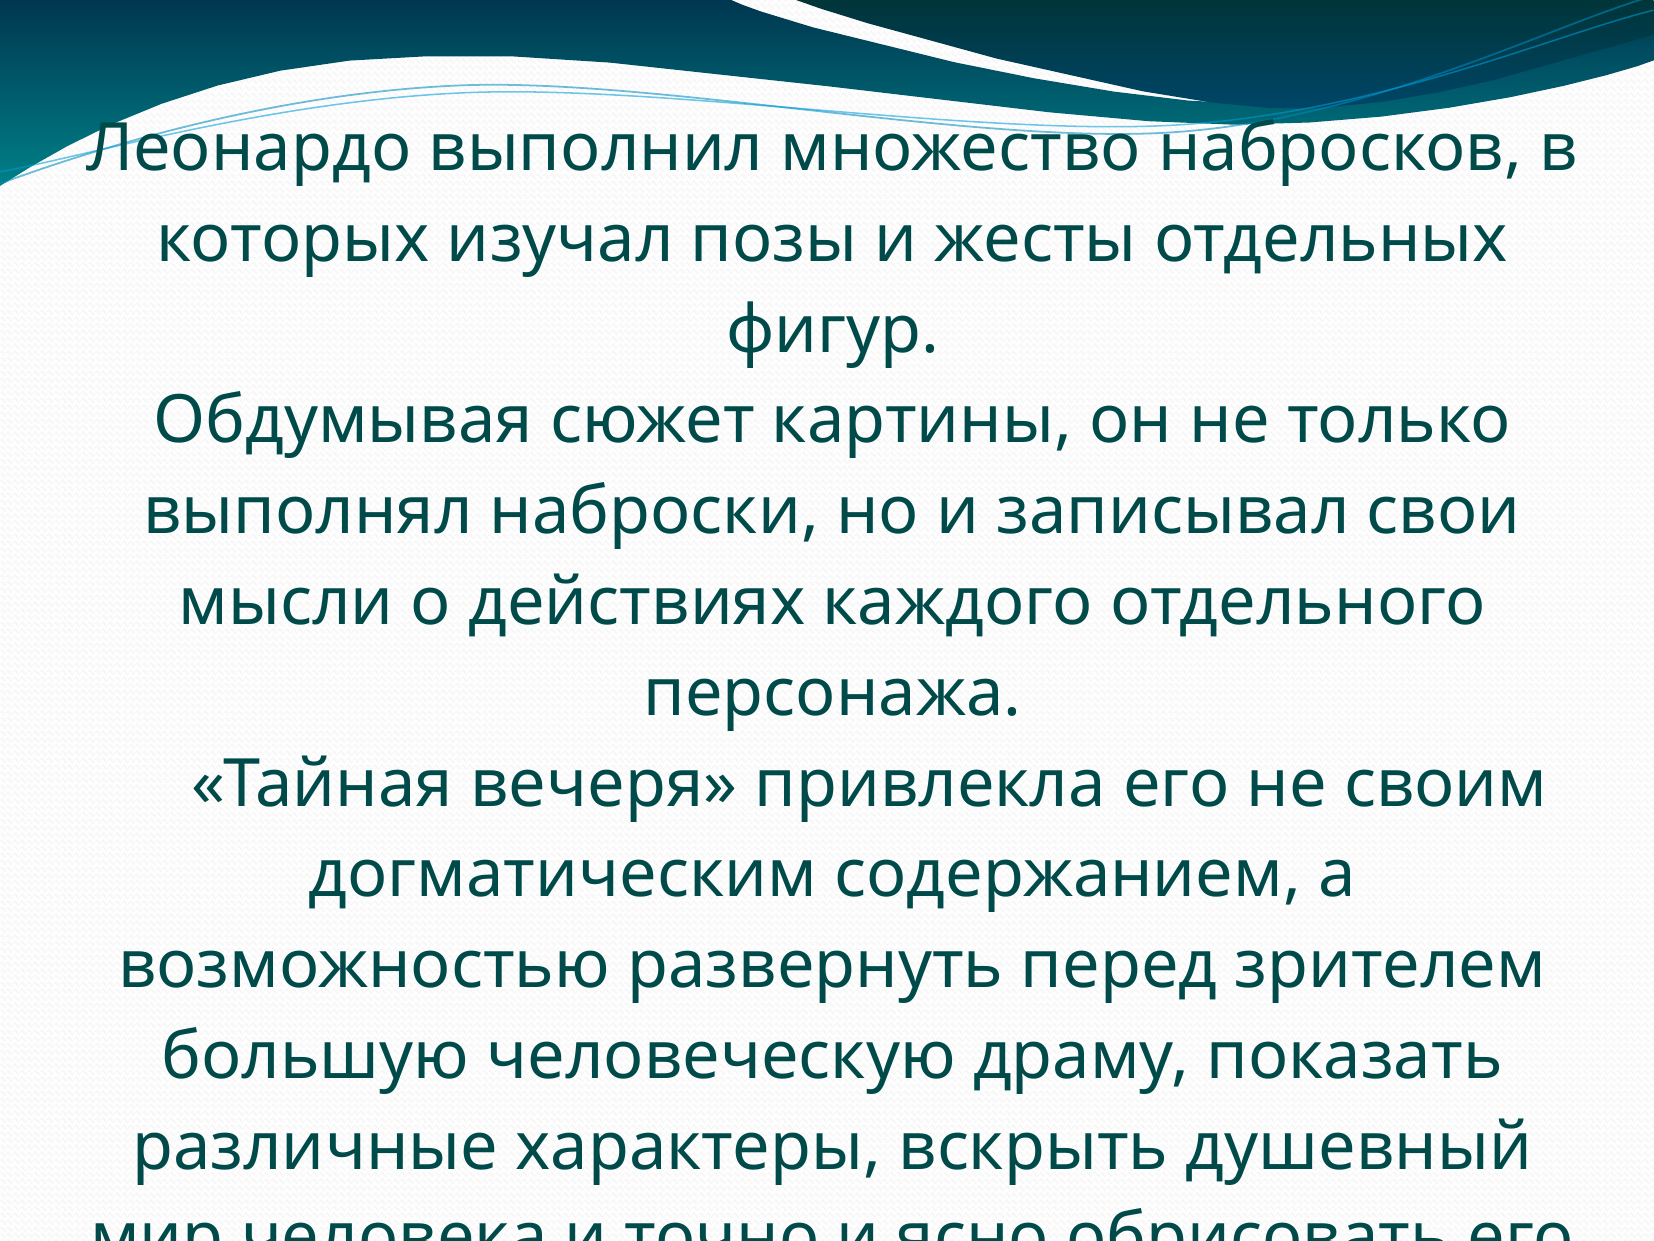

Леонардо выполнил множество набросков, в которых изучал позы и жесты отдельных фигур.
Обдумывая сюжет картины, он не только выполнял наброски, но и записывал свои мысли о действиях каждого отдельного персонажа.
	«Тайная вечеря» привлекла его не своим догматическим содержанием, а возможностью развернуть перед зрителем большую человеческую драму, показать различные характеры, вскрыть душевный мир человека и точно и ясно обрисовать его переживания. Он воспринял «Тайную вечерю» как сцену предательства и поставил себе целью внести в это традиционное изображение, то драматическое начало, благодаря которому оно приобрело бы совсем новое эмоциональное звучание.